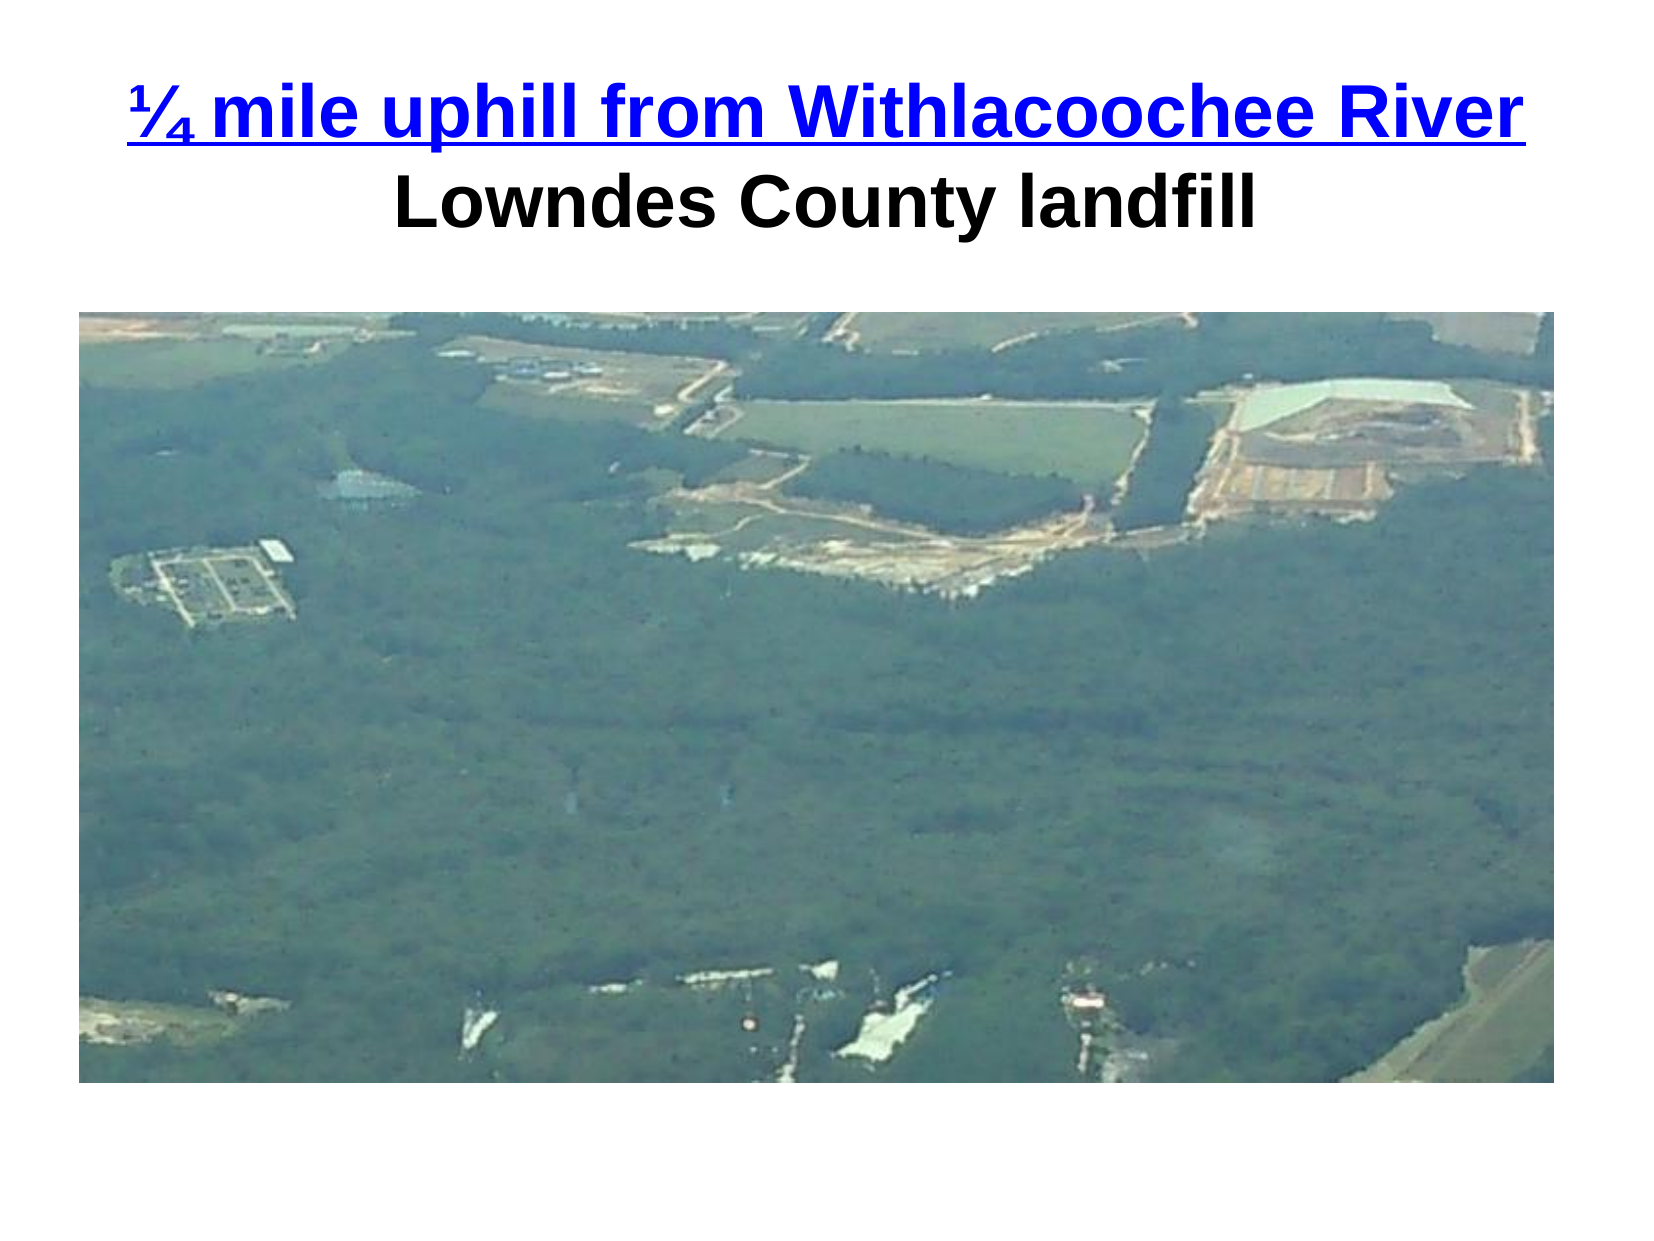

# ¼ mile uphill from Withlacoochee River Lowndes County landfill